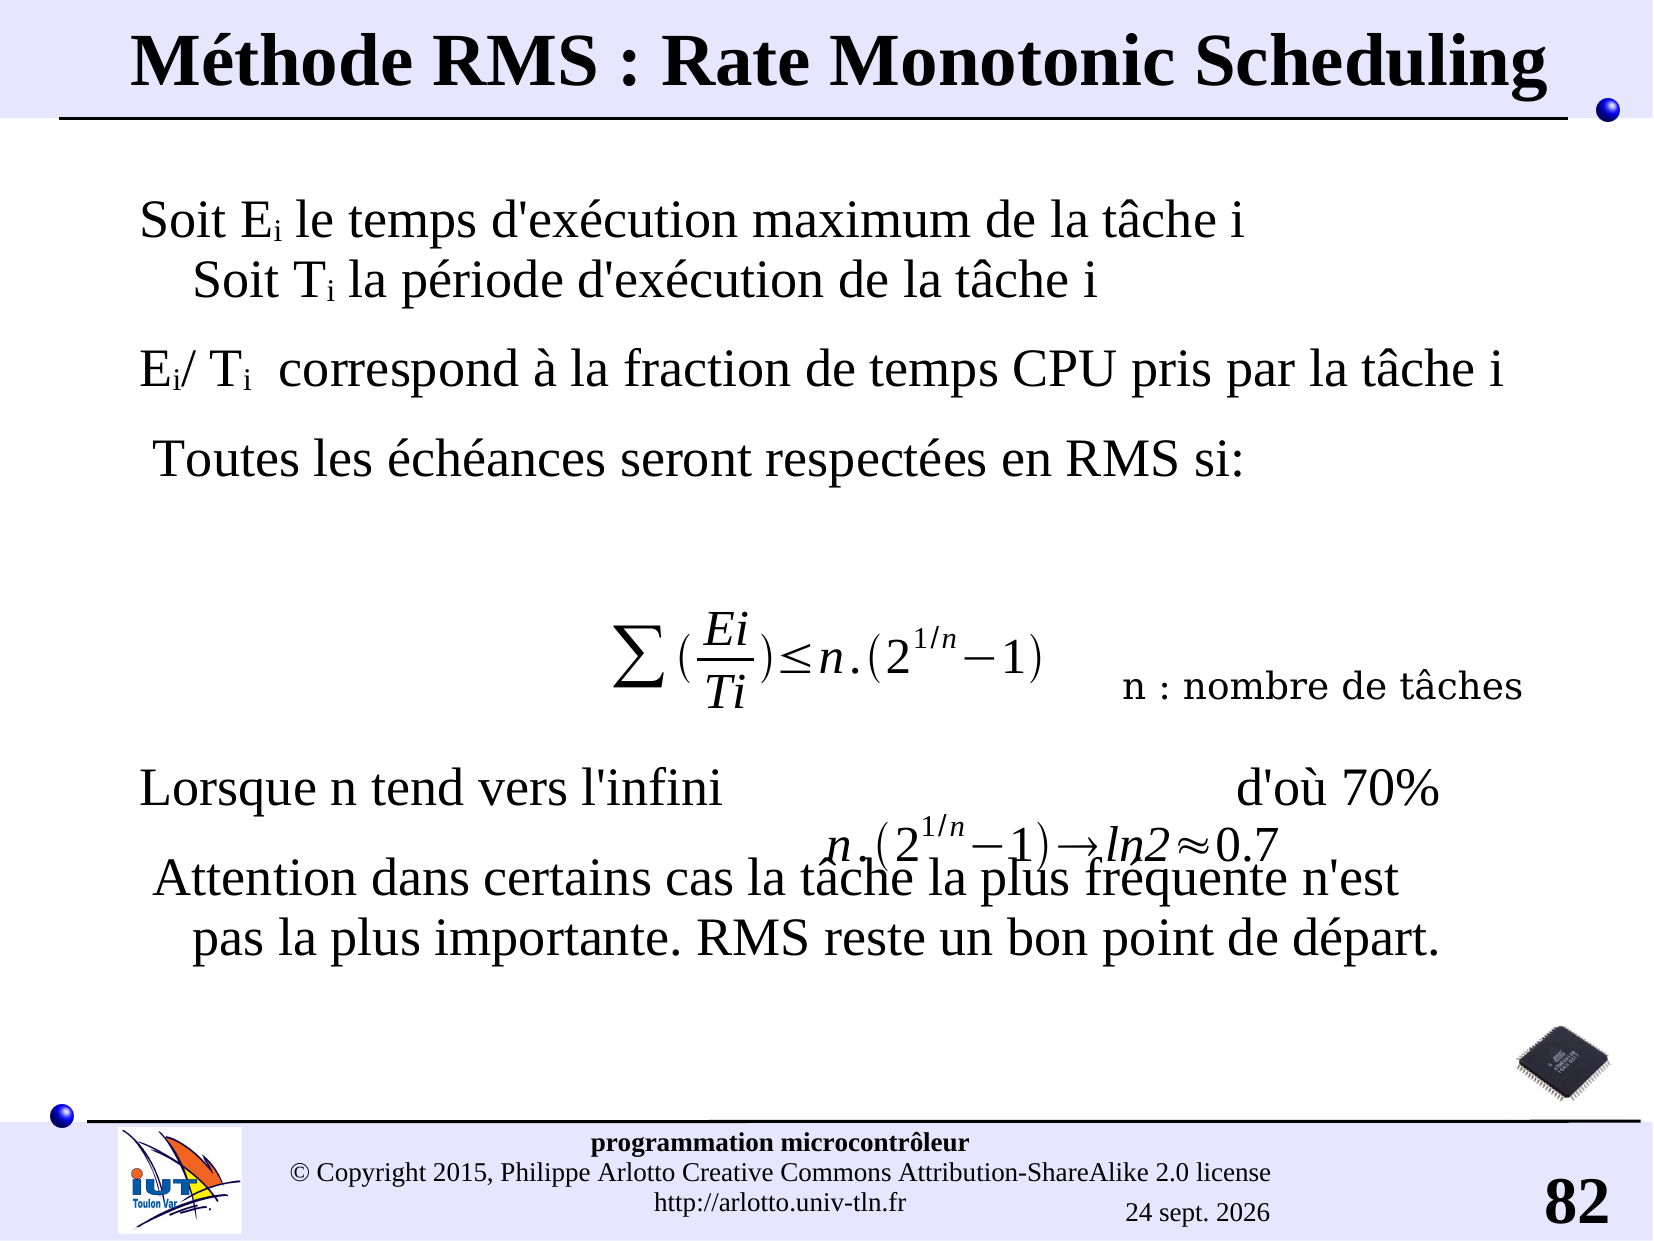

# Méthode RMS : Rate Monotonic Scheduling
Soit Ei le temps d'exécution maximum de la tâche i
Soit Ti la période d'exécution de la tâche i
Ei/ Ti correspond à la fraction de temps CPU pris par la tâche i
 Toutes les échéances seront respectées en RMS si:
Lorsque n tend vers l'infini d'où 70%
 Attention dans certains cas la tâche la plus fréquente n'est
pas la plus importante. RMS reste un bon point de départ.
n : nombre de tâches